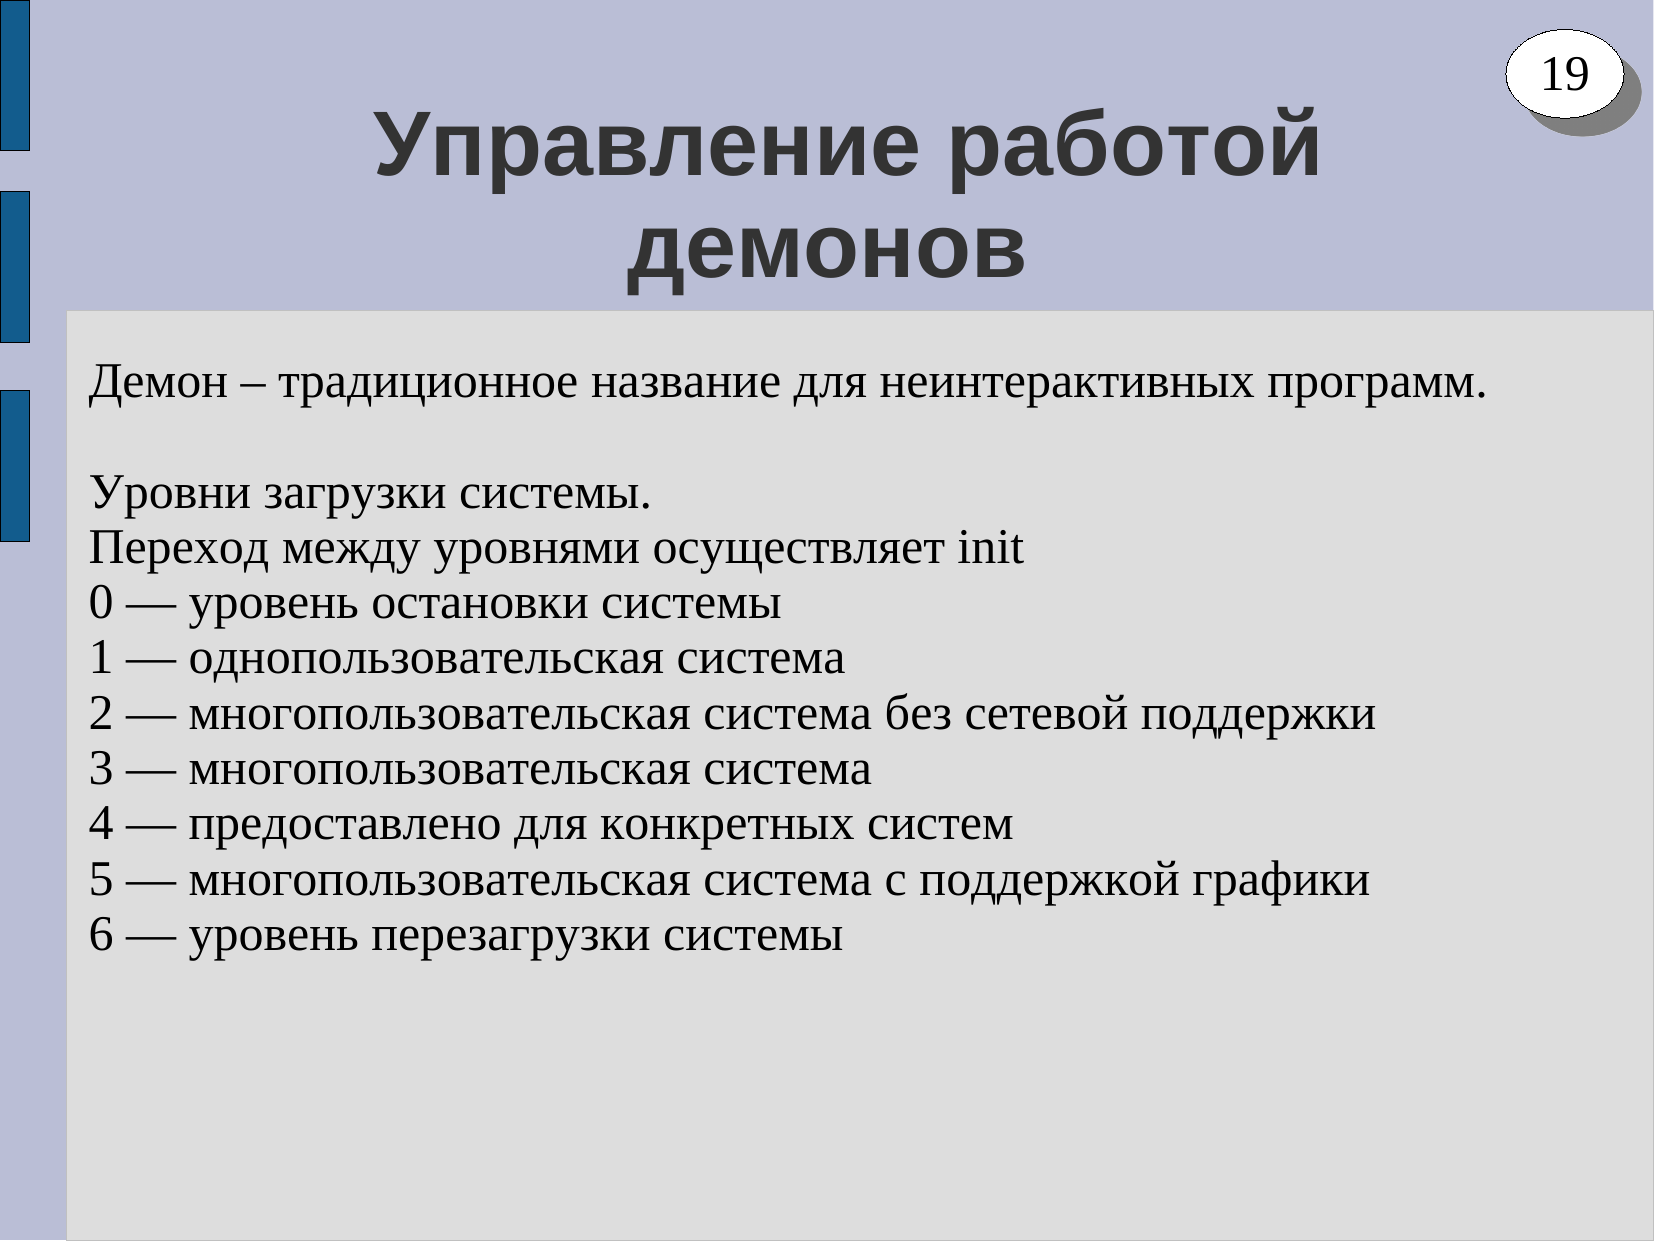

19
# Управление работой демонов
Демон – традиционное название для неинтерактивных программ.
Уровни загрузки системы.
Переход между уровнями осуществляет init
0 — уровень остановки системы
1 — однопользовательская система
2 — многопользовательская система без сетевой поддержки
3 — многопользовательская система
4 — предоставлено для конкретных систем
5 — многопользовательская система с поддержкой графики
6 — уровень перезагрузки системы